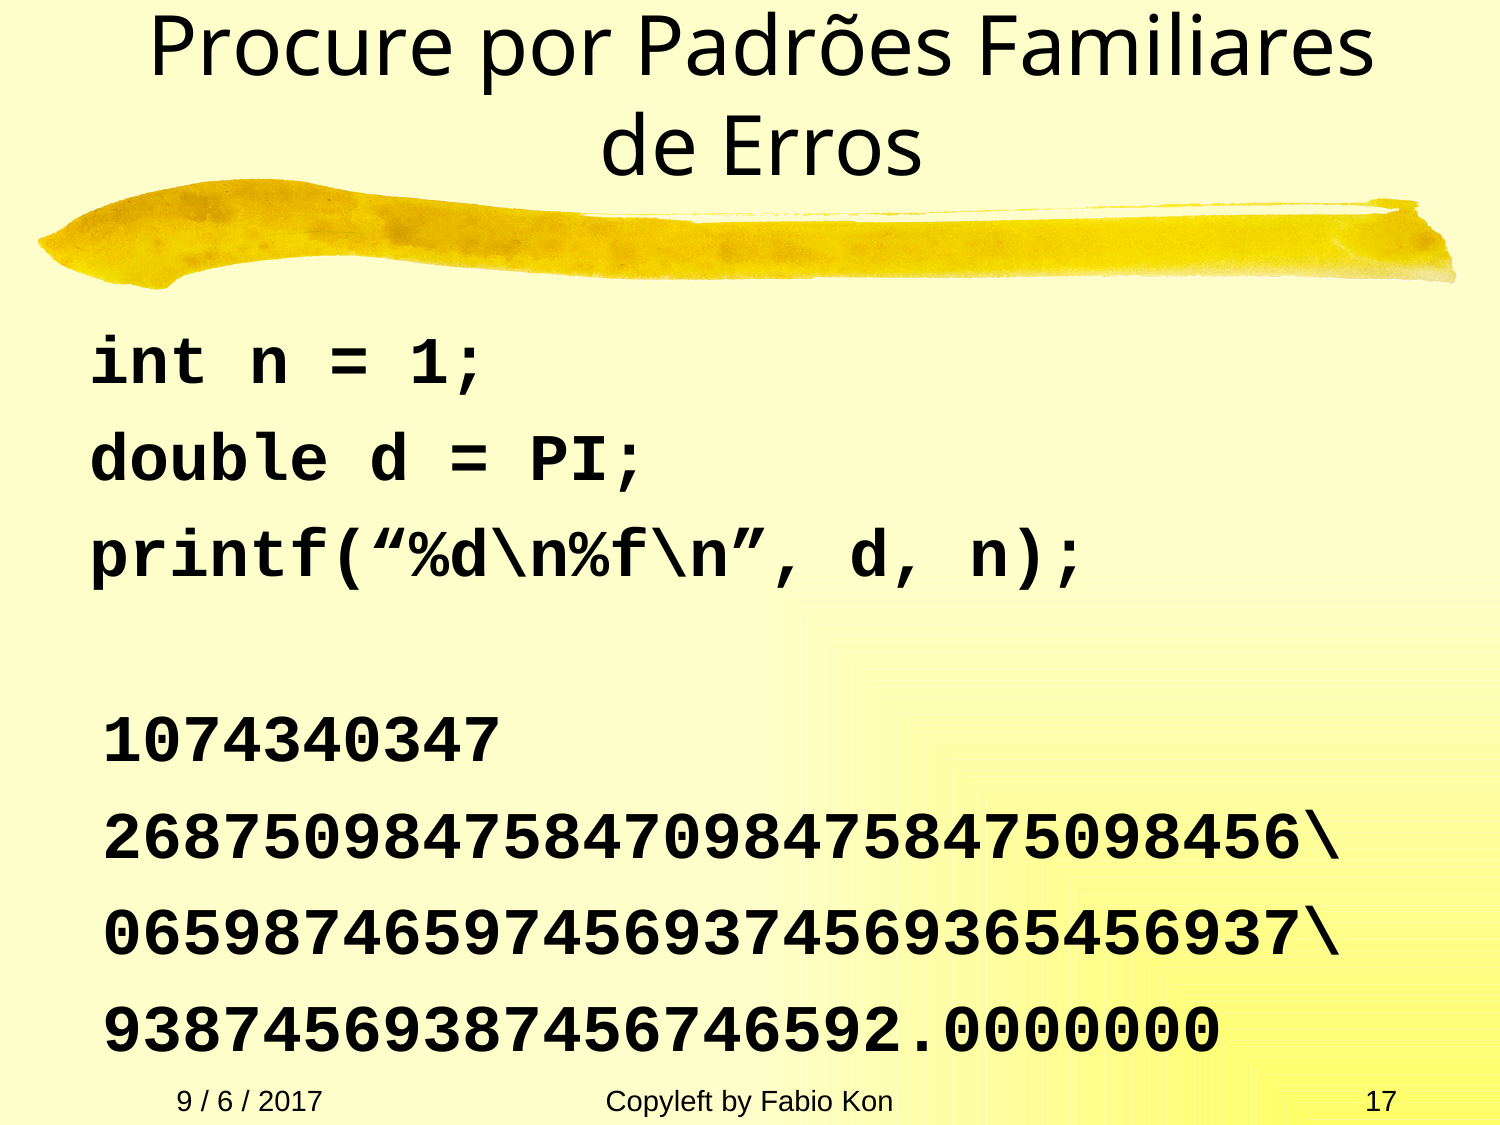

# Procure por Padrões Familiares de Erros
int n = 1;
double d = PI;
printf(“%d\n%f\n”, d, n);
1074340347
268750984758470984758475098456\
065987465974569374569365456937\
93874569387456746592.0000000
ECOOP'99 OOOSW
17